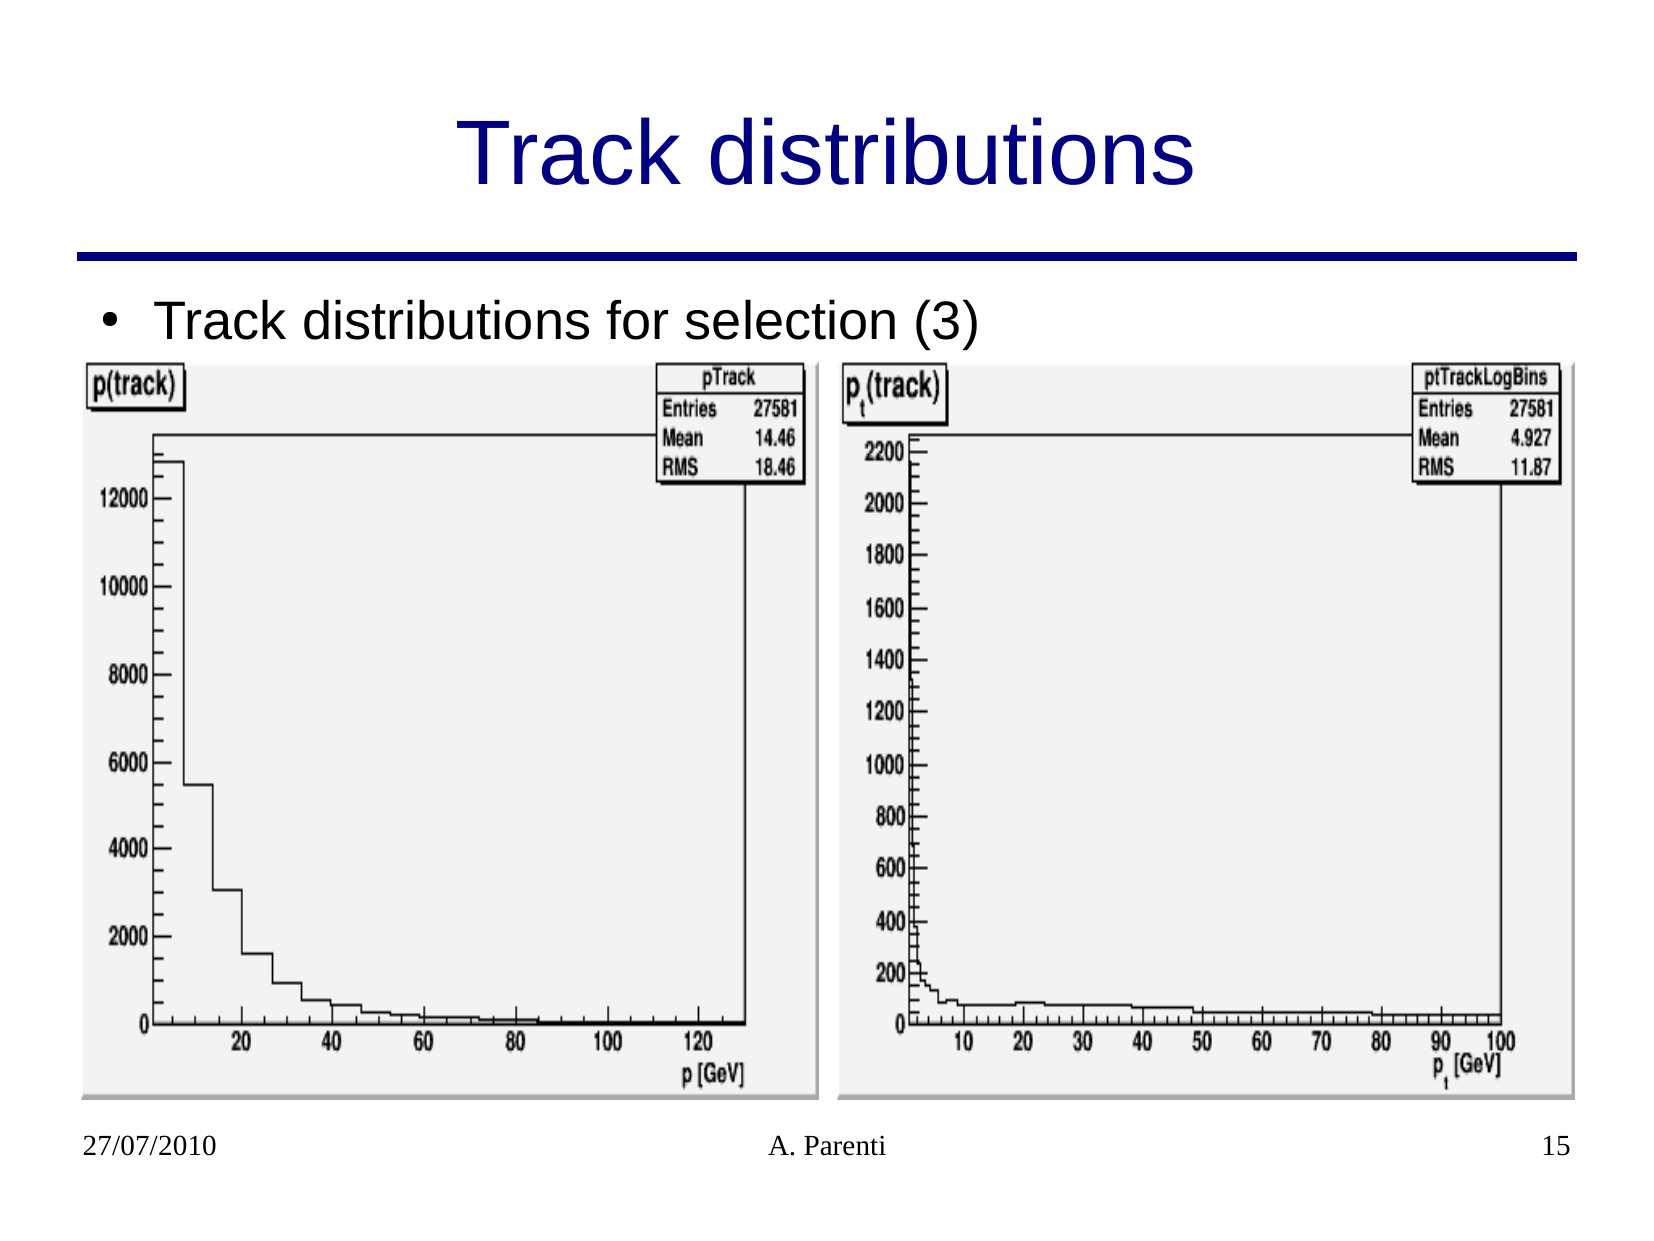

# Track distributions
Track distributions for selection (3)
15